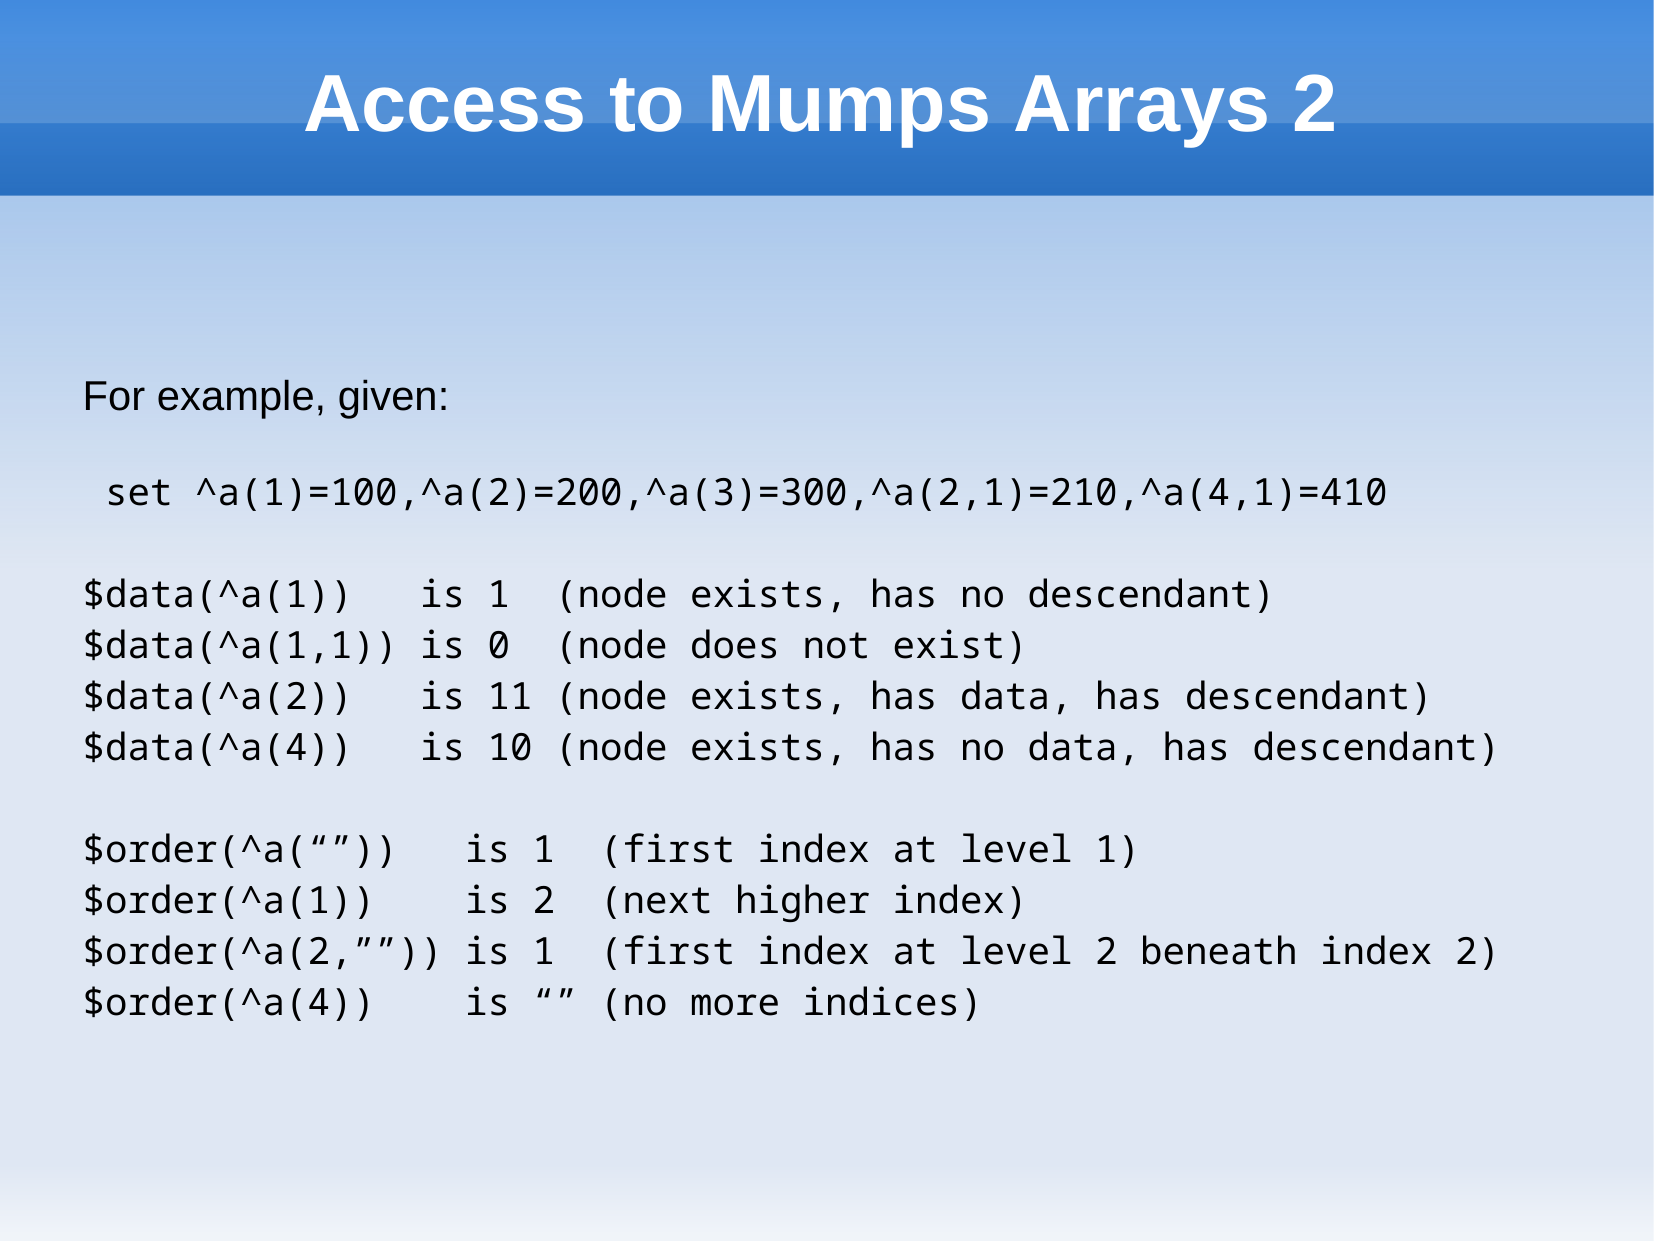

# Access to Mumps Arrays 2
For example, given:
 set ^a(1)=100,^a(2)=200,^a(3)=300,^a(2,1)=210,^a(4,1)=410
$data(^a(1)) is 1 (node exists, has no descendant)
$data(^a(1,1)) is 0 (node does not exist)
$data(^a(2)) is 11 (node exists, has data, has descendant)
$data(^a(4)) is 10 (node exists, has no data, has descendant)
$order(^a(“”)) is 1 (first index at level 1)
$order(^a(1)) is 2 (next higher index)
$order(^a(2,””)) is 1 (first index at level 2 beneath index 2)
$order(^a(4)) is “” (no more indices)